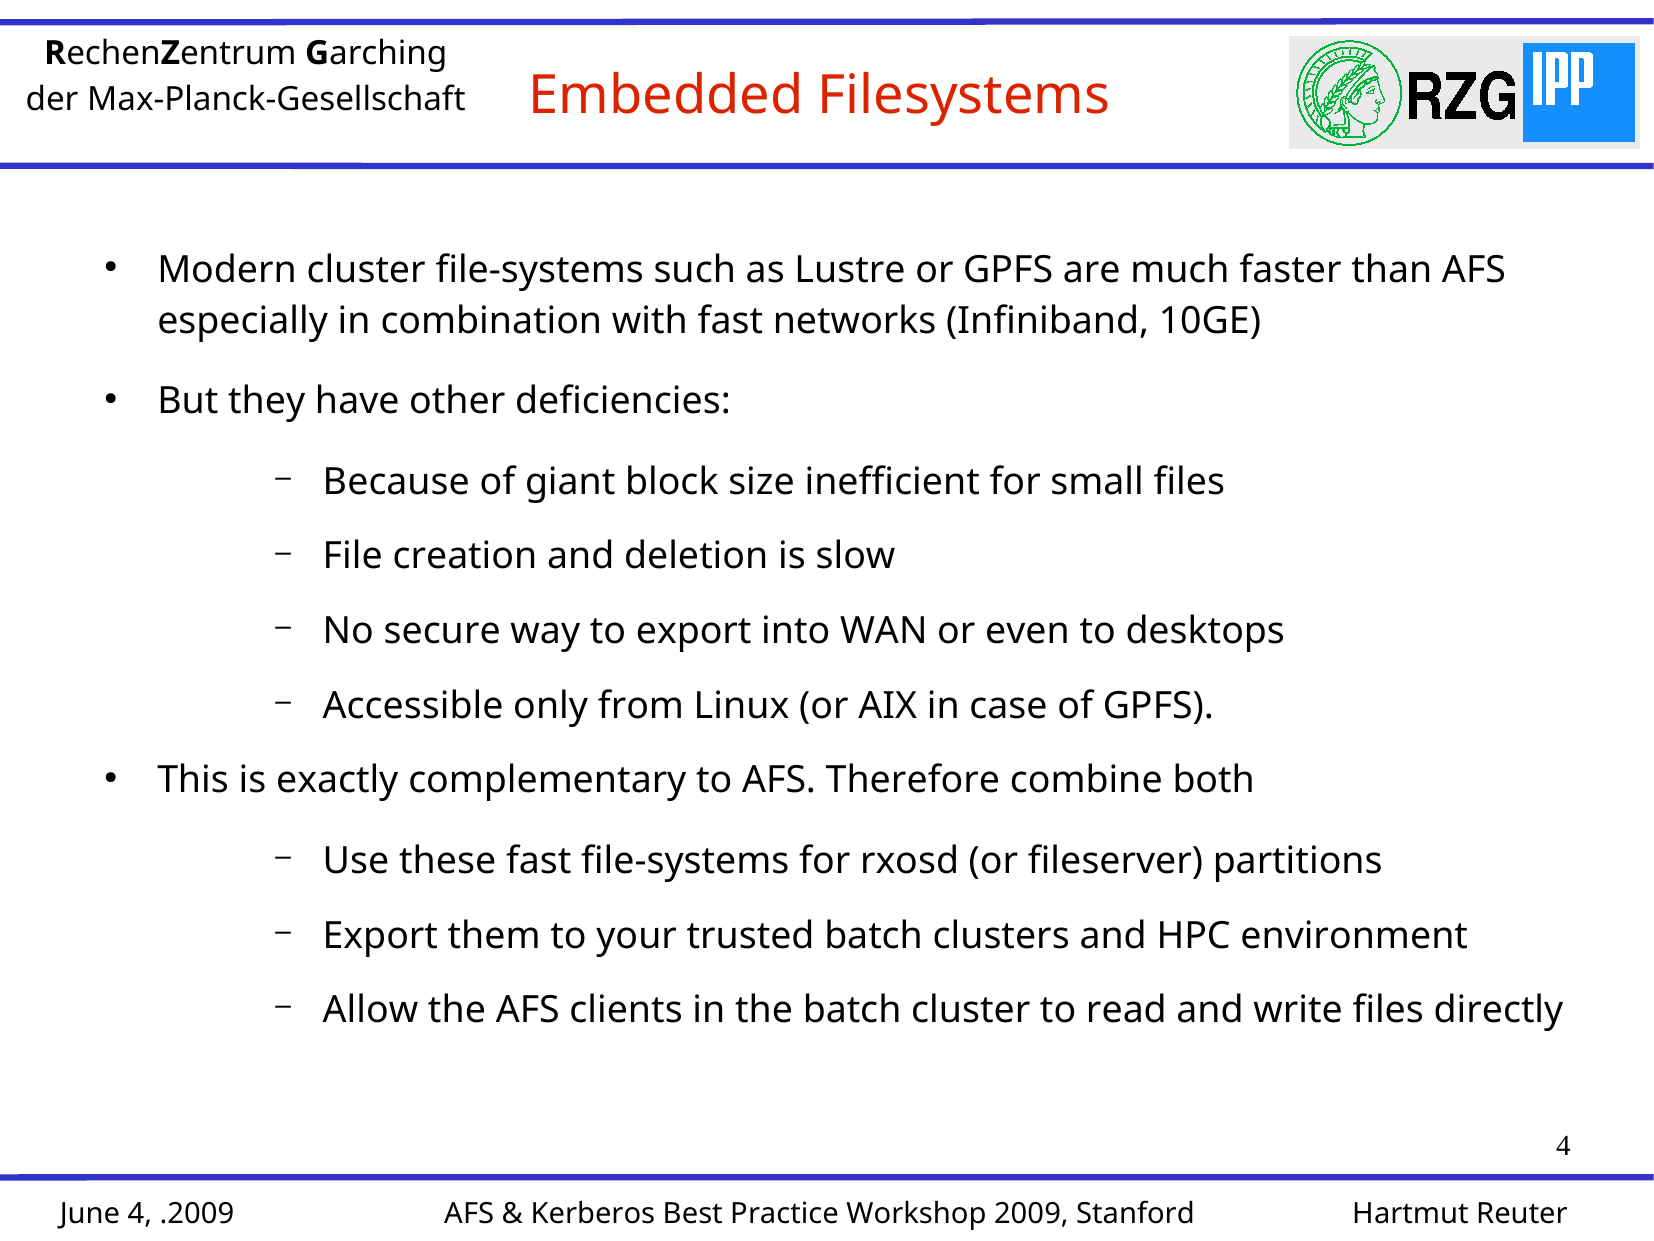

Embedded Filesystems
# Modern cluster file-systems such as Lustre or GPFS are much faster than AFS especially in combination with fast networks (Infiniband, 10GE)
But they have other deficiencies:
Because of giant block size inefficient for small files
File creation and deletion is slow
No secure way to export into WAN or even to desktops
Accessible only from Linux (or AIX in case of GPFS).
This is exactly complementary to AFS. Therefore combine both
Use these fast file-systems for rxosd (or fileserver) partitions
Export them to your trusted batch clusters and HPC environment
Allow the AFS clients in the batch cluster to read and write files directly
4